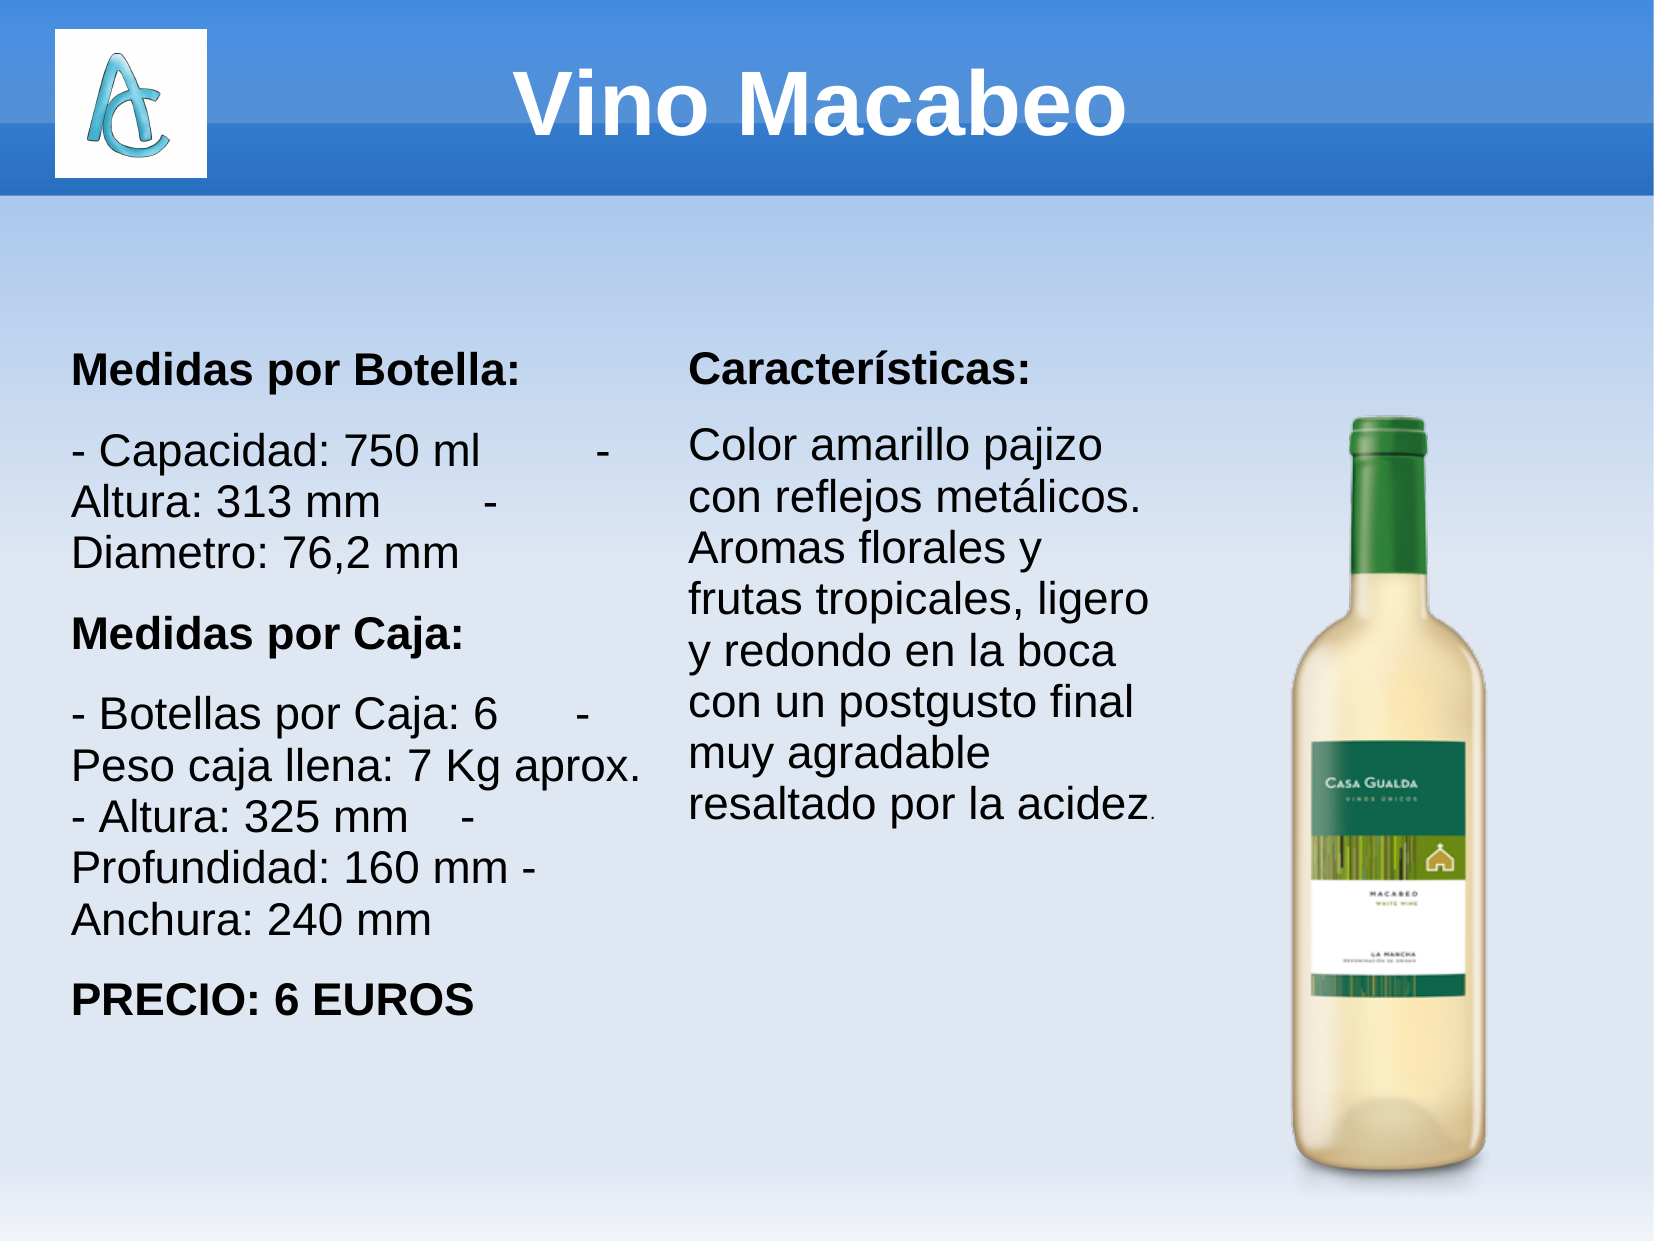

# Vino Macabeo
Medidas por Botella:
- Capacidad: 750 ml -Altura: 313 mm -Diametro: 76,2 mm
Medidas por Caja:
- Botellas por Caja: 6 -Peso caja llena: 7 Kg aprox. - Altura: 325 mm -Profundidad: 160 mm -Anchura: 240 mm
PRECIO: 6 EUROS
Características:
Color amarillo pajizo con reflejos metálicos. Aromas florales y frutas tropicales, ligero y redondo en la boca con un postgusto final muy agradable resaltado por la acidez.